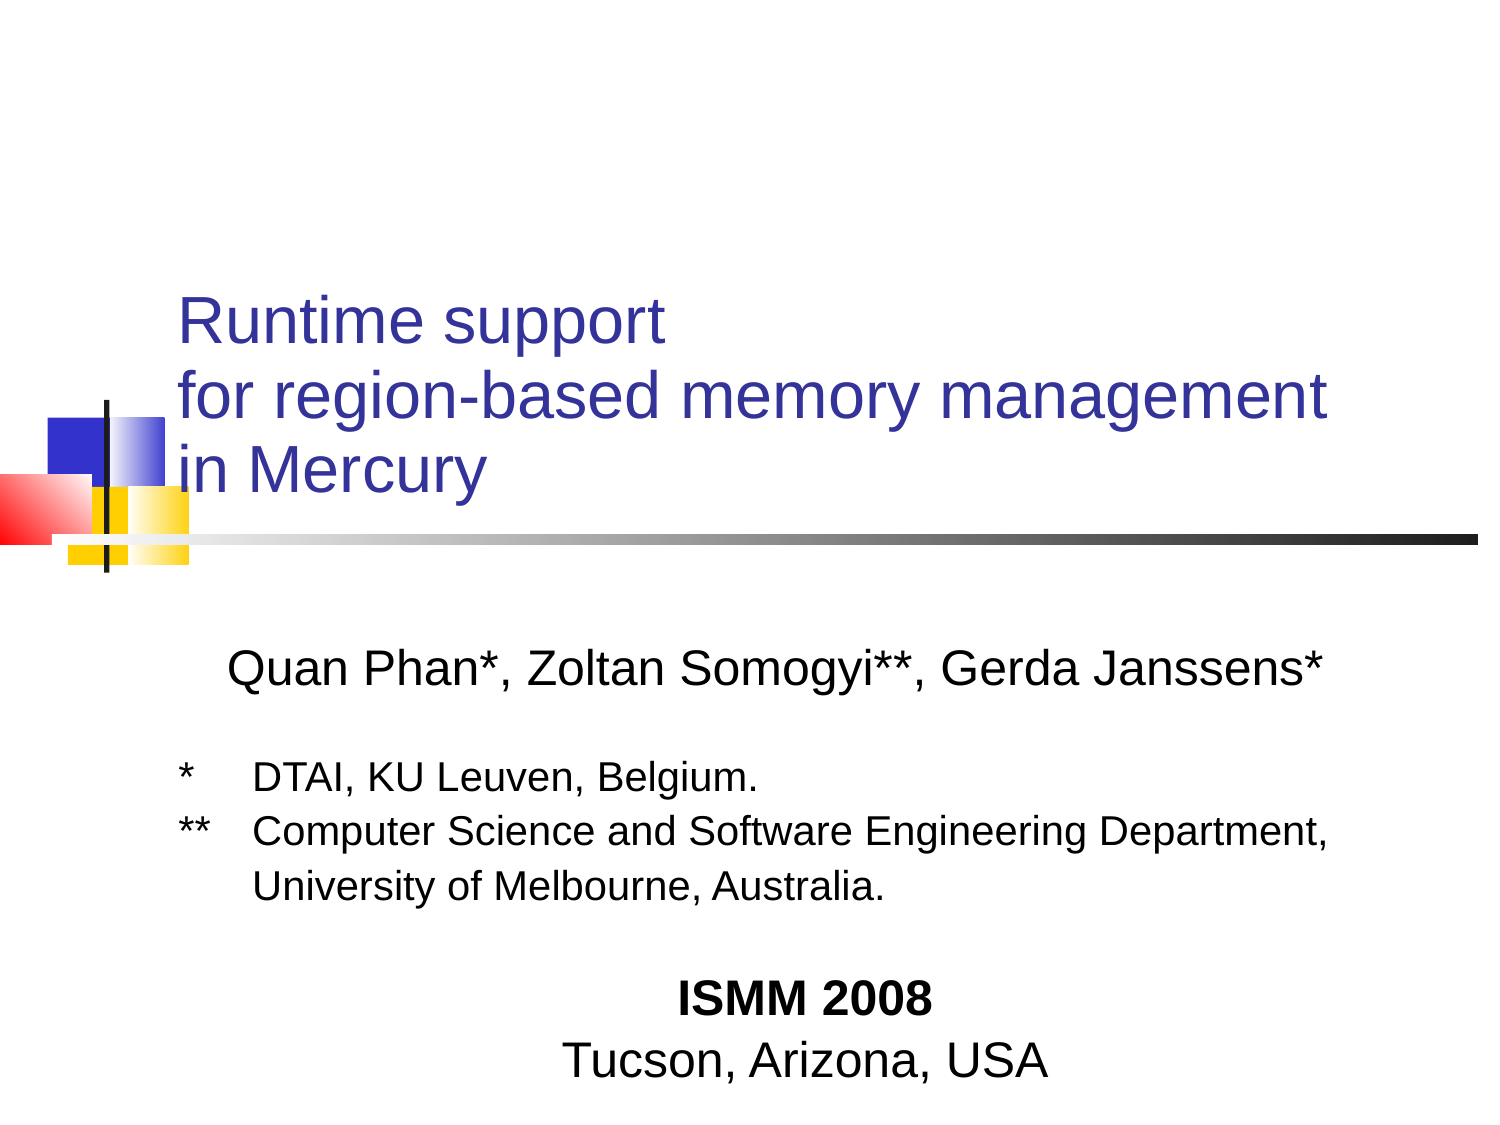

# Runtime support for region-based memory management in Mercury
Quan Phan*, Zoltan Somogyi**, Gerda Janssens*
* 	DTAI, KU Leuven, Belgium.
**	Computer Science and Software Engineering Department,
	University of Melbourne, Australia.
ISMM 2008
Tucson, Arizona, USA